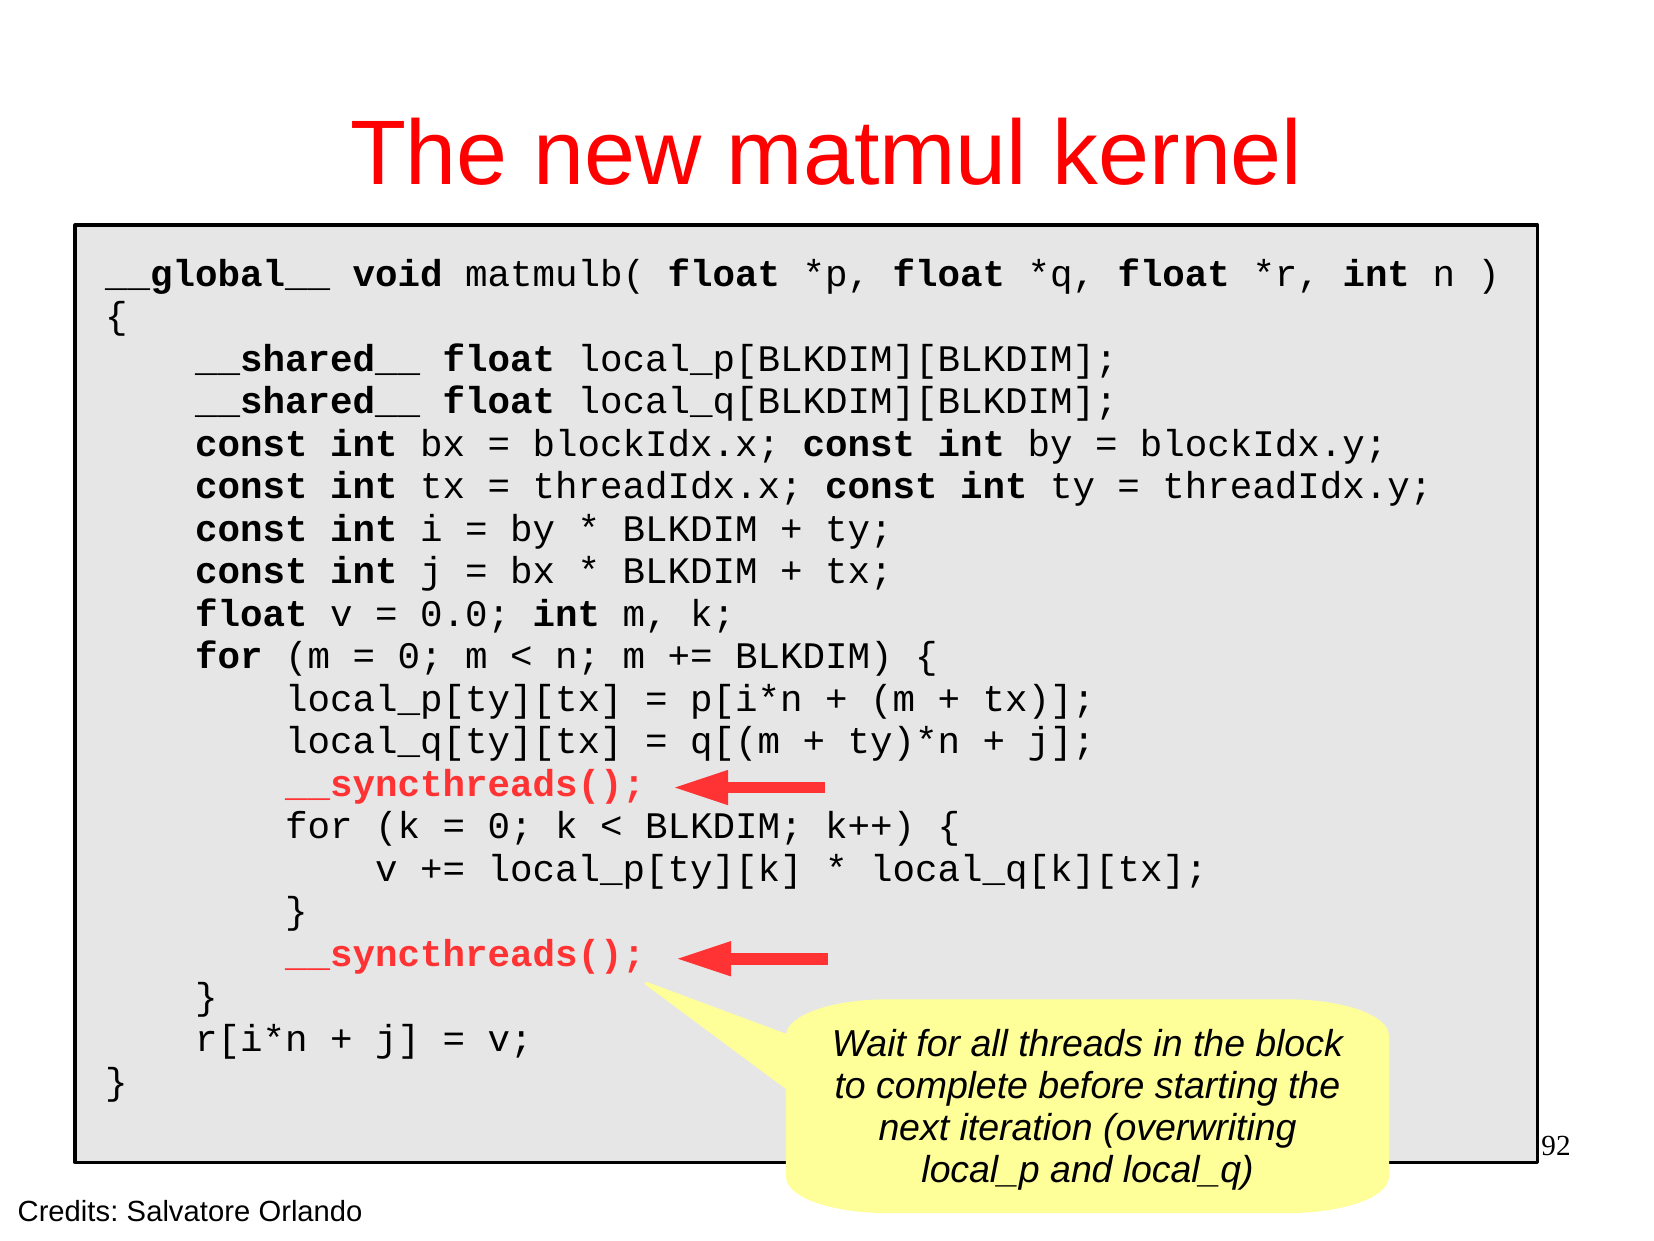

# The new matmul kernel
__global__ void matmulb( float *p, float *q, float *r, int n )
{
 __shared__ float local_p[BLKDIM][BLKDIM];
 __shared__ float local_q[BLKDIM][BLKDIM];
 const int bx = blockIdx.x; const int by = blockIdx.y;
 const int tx = threadIdx.x; const int ty = threadIdx.y;
 const int i = by * BLKDIM + ty;
 const int j = bx * BLKDIM + tx;
 float v = 0.0; int m, k;
 for (m = 0; m < n; m += BLKDIM) {
 local_p[ty][tx] = p[i*n + (m + tx)];
 local_q[ty][tx] = q[(m + ty)*n + j];
 __syncthreads();
 for (k = 0; k < BLKDIM; k++) {
 v += local_p[ty][k] * local_q[k][tx];
 }
 __syncthreads();
 }
 r[i*n + j] = v;
}
Wait for all threads in the block to complete before starting the next iteration (overwriting local_p and local_q)
CUDA Programming
92
Credits: Salvatore Orlando